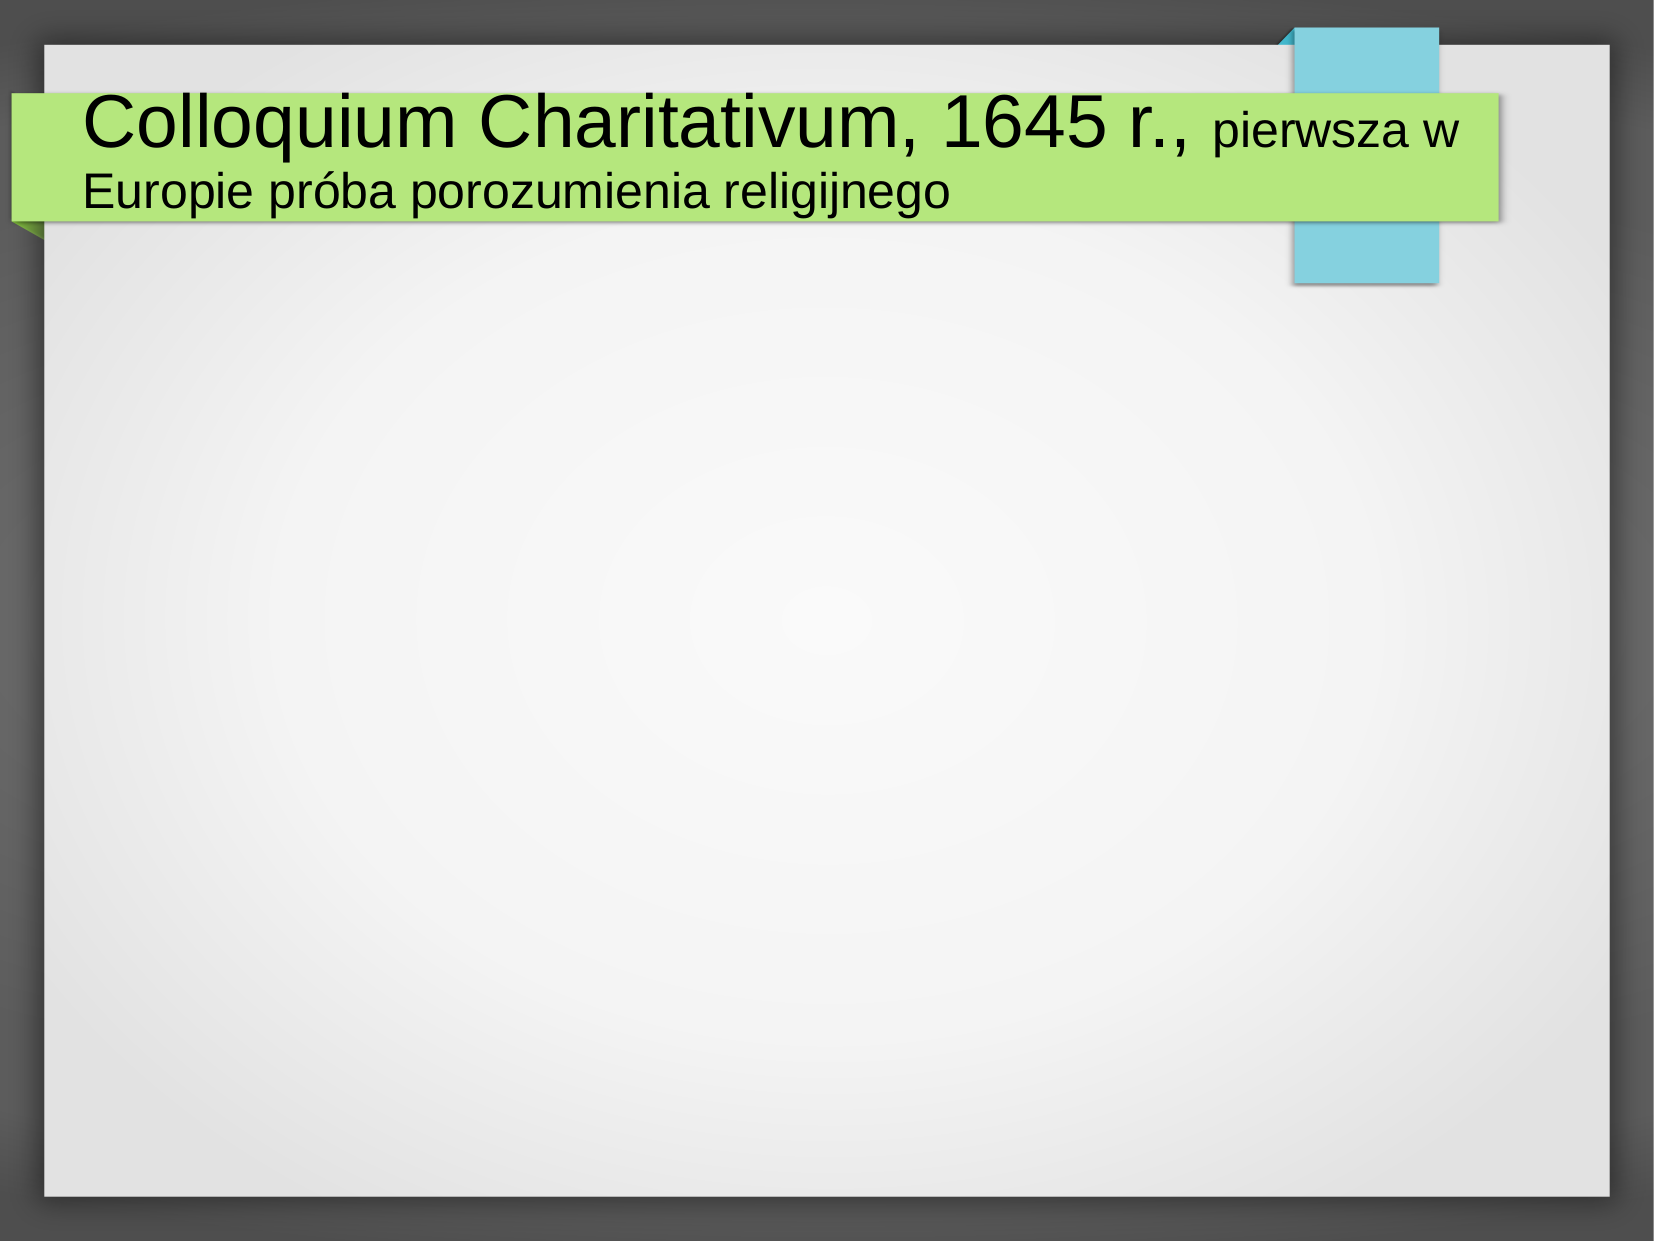

# Colloquium Charitativum, 1645 r., pierwsza w Europie próba porozumienia religijnego